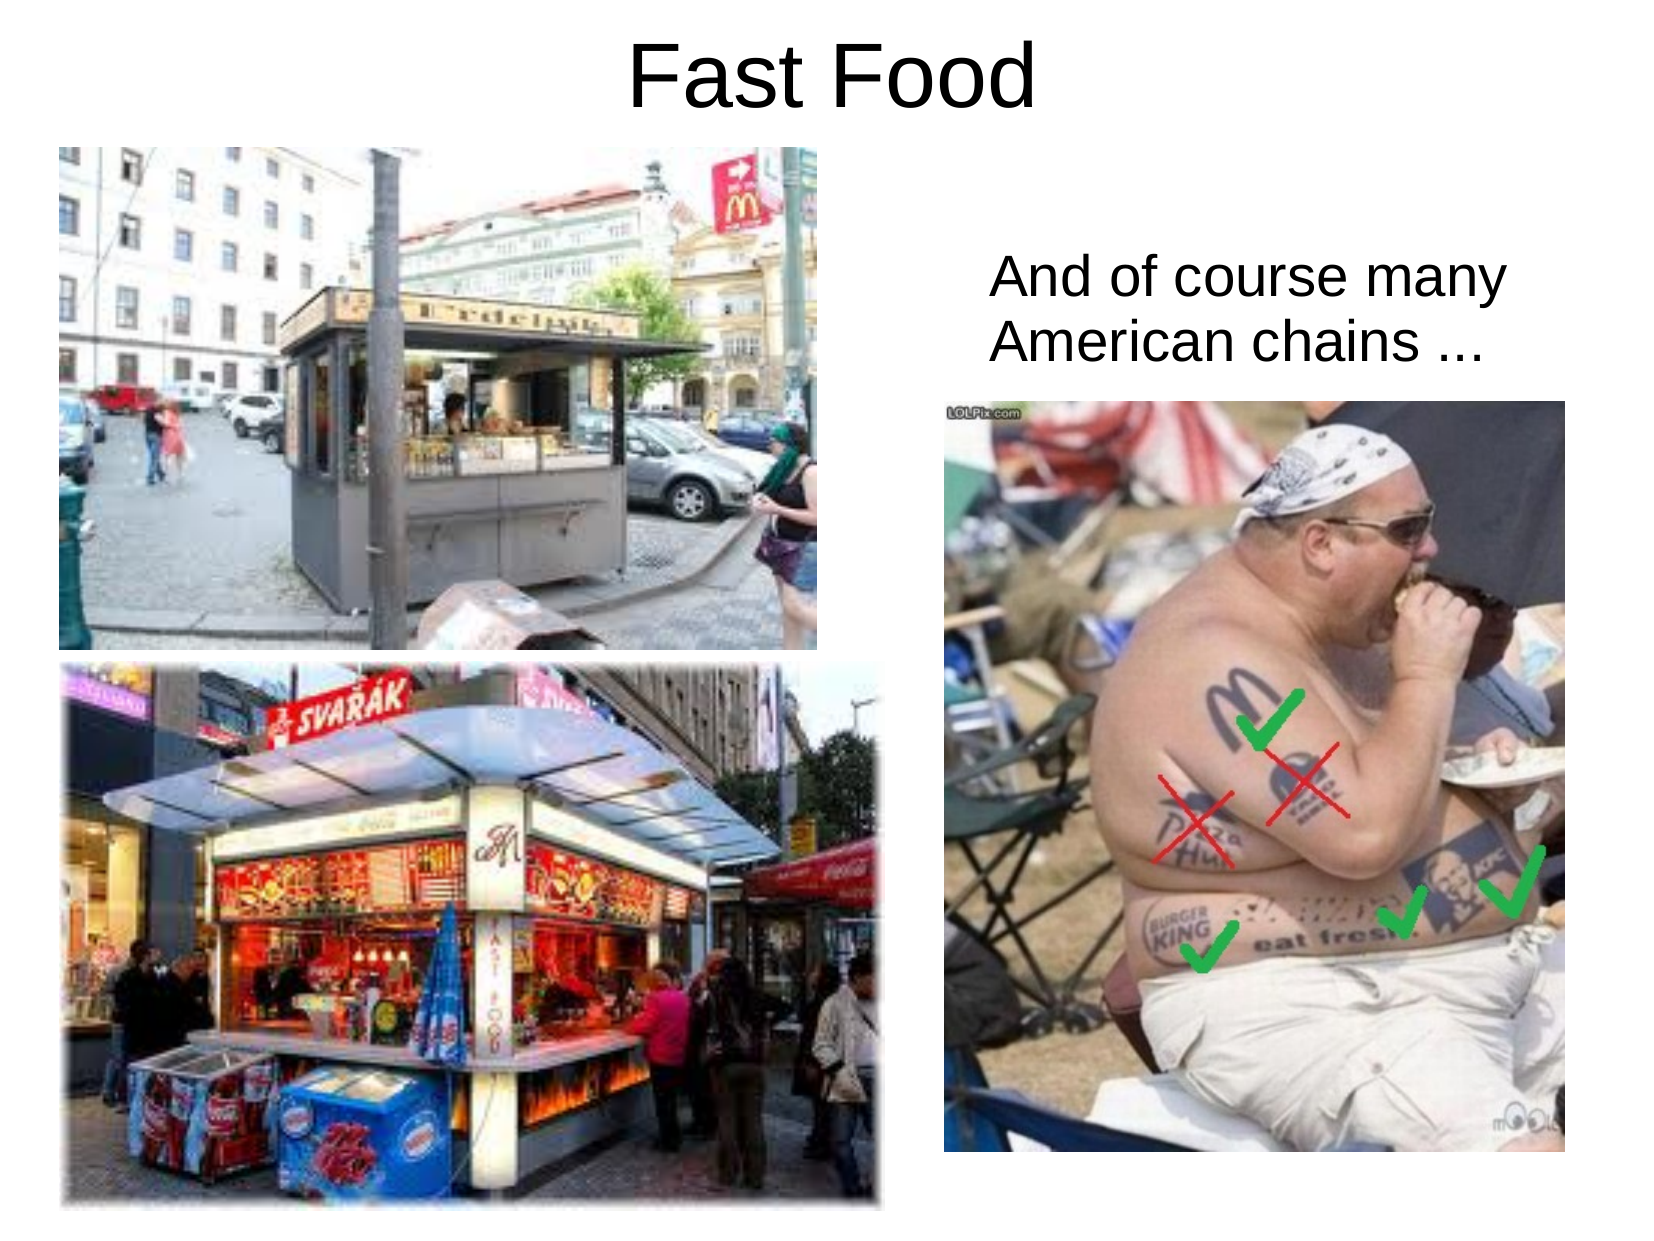

# Fast Food
And of course many American chains ...